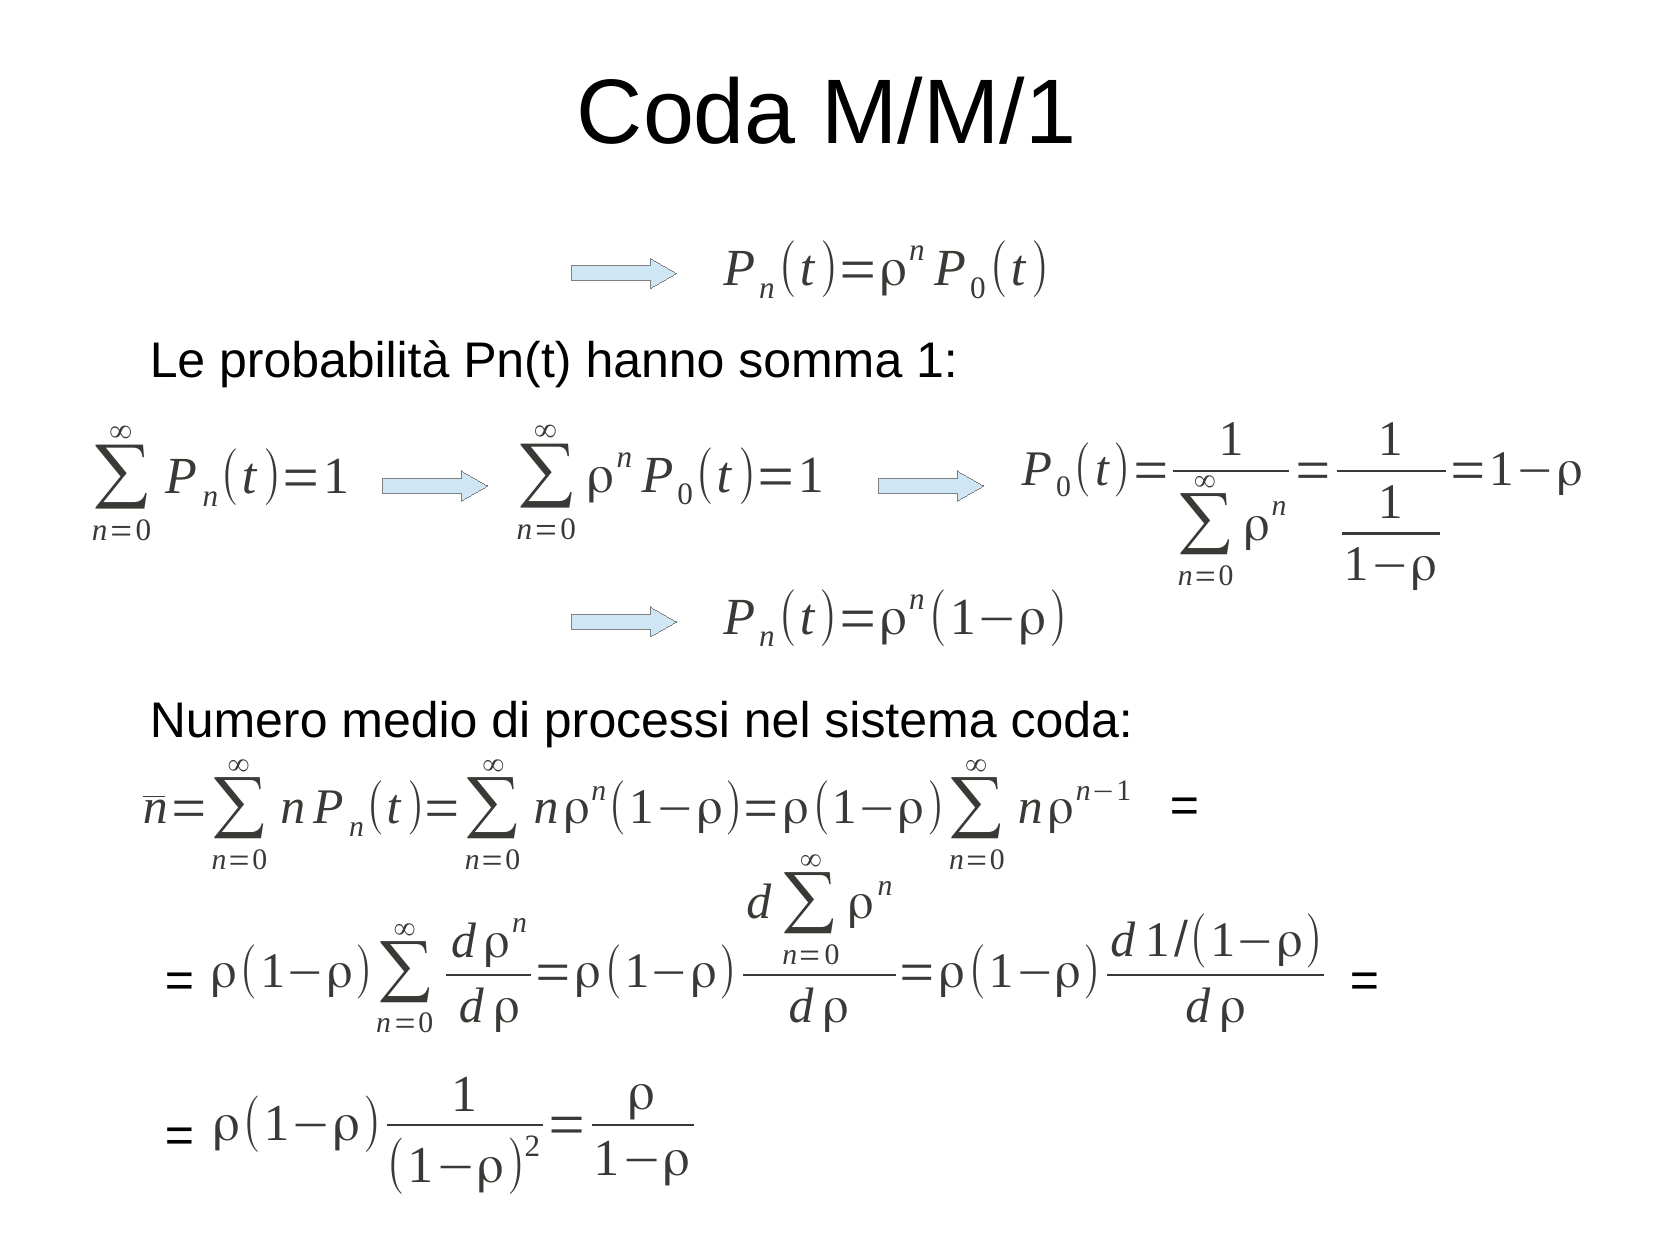

# Coda M/M/1
Le probabilità Pn(t) hanno somma 1:
Numero medio di processi nel sistema coda:
=
=
=
=